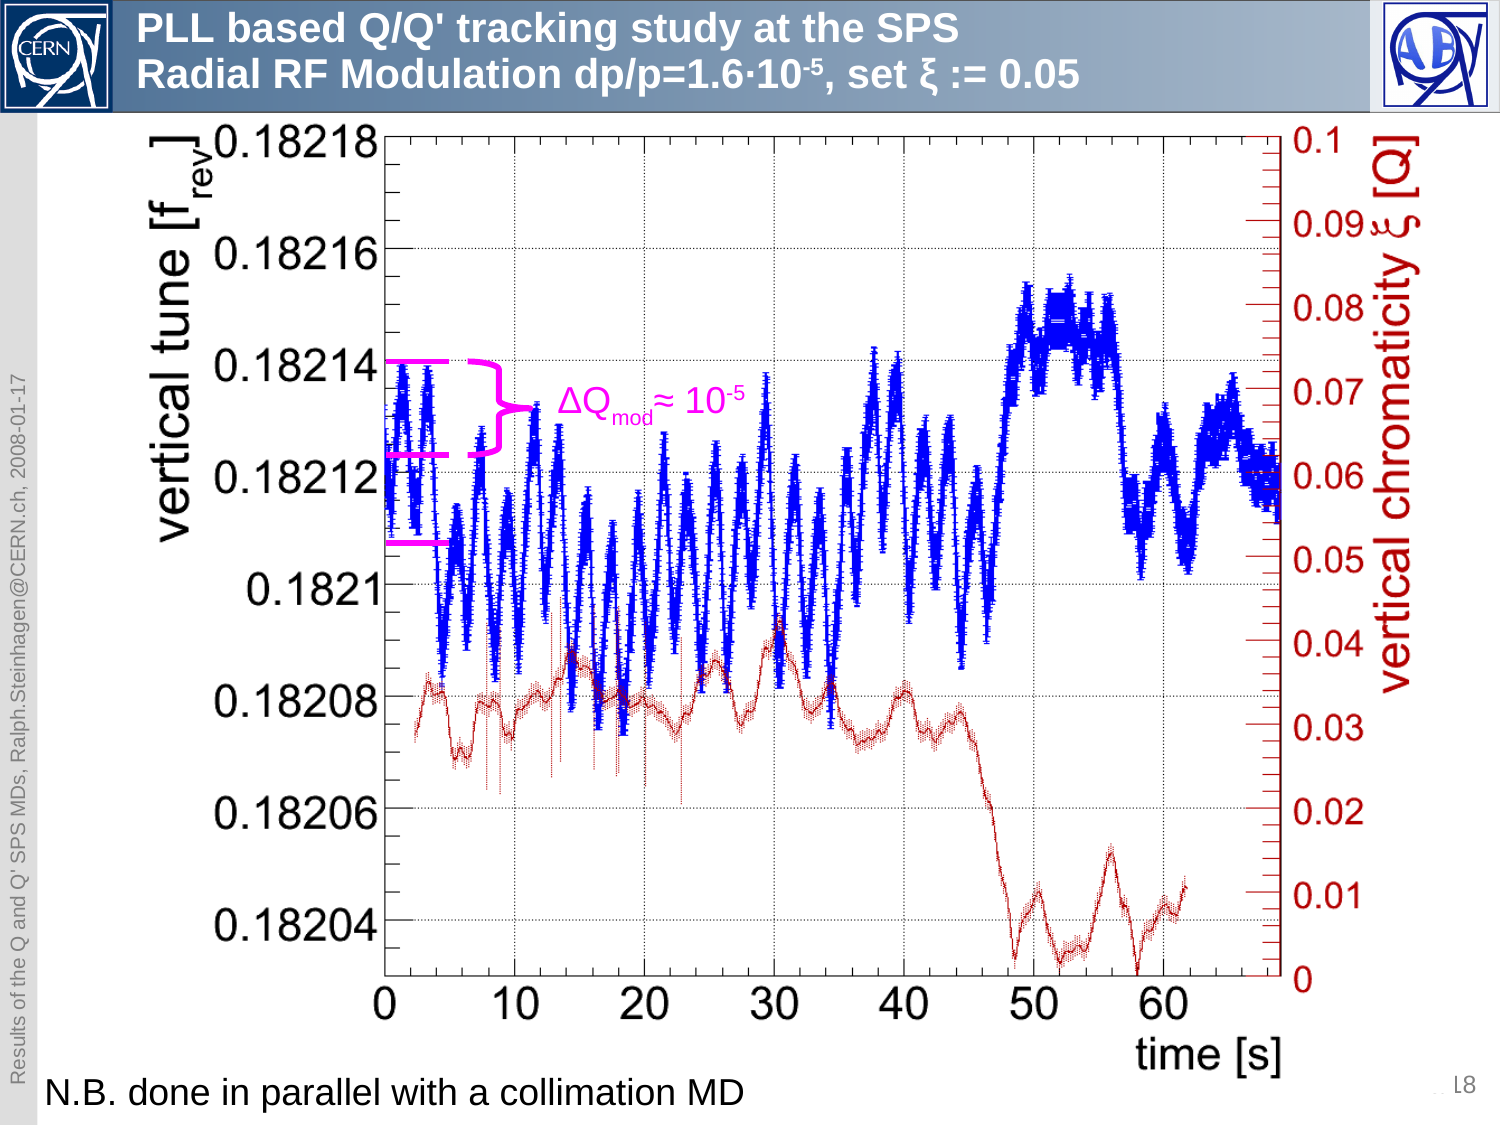

# PLL based Q/Q' tracking study at the SPS Radial RF Modulation dp/p=1.6∙10-5, set ξ := 0.05
ΔQmod≈ 10-5
N.B. done in parallel with a collimation MD